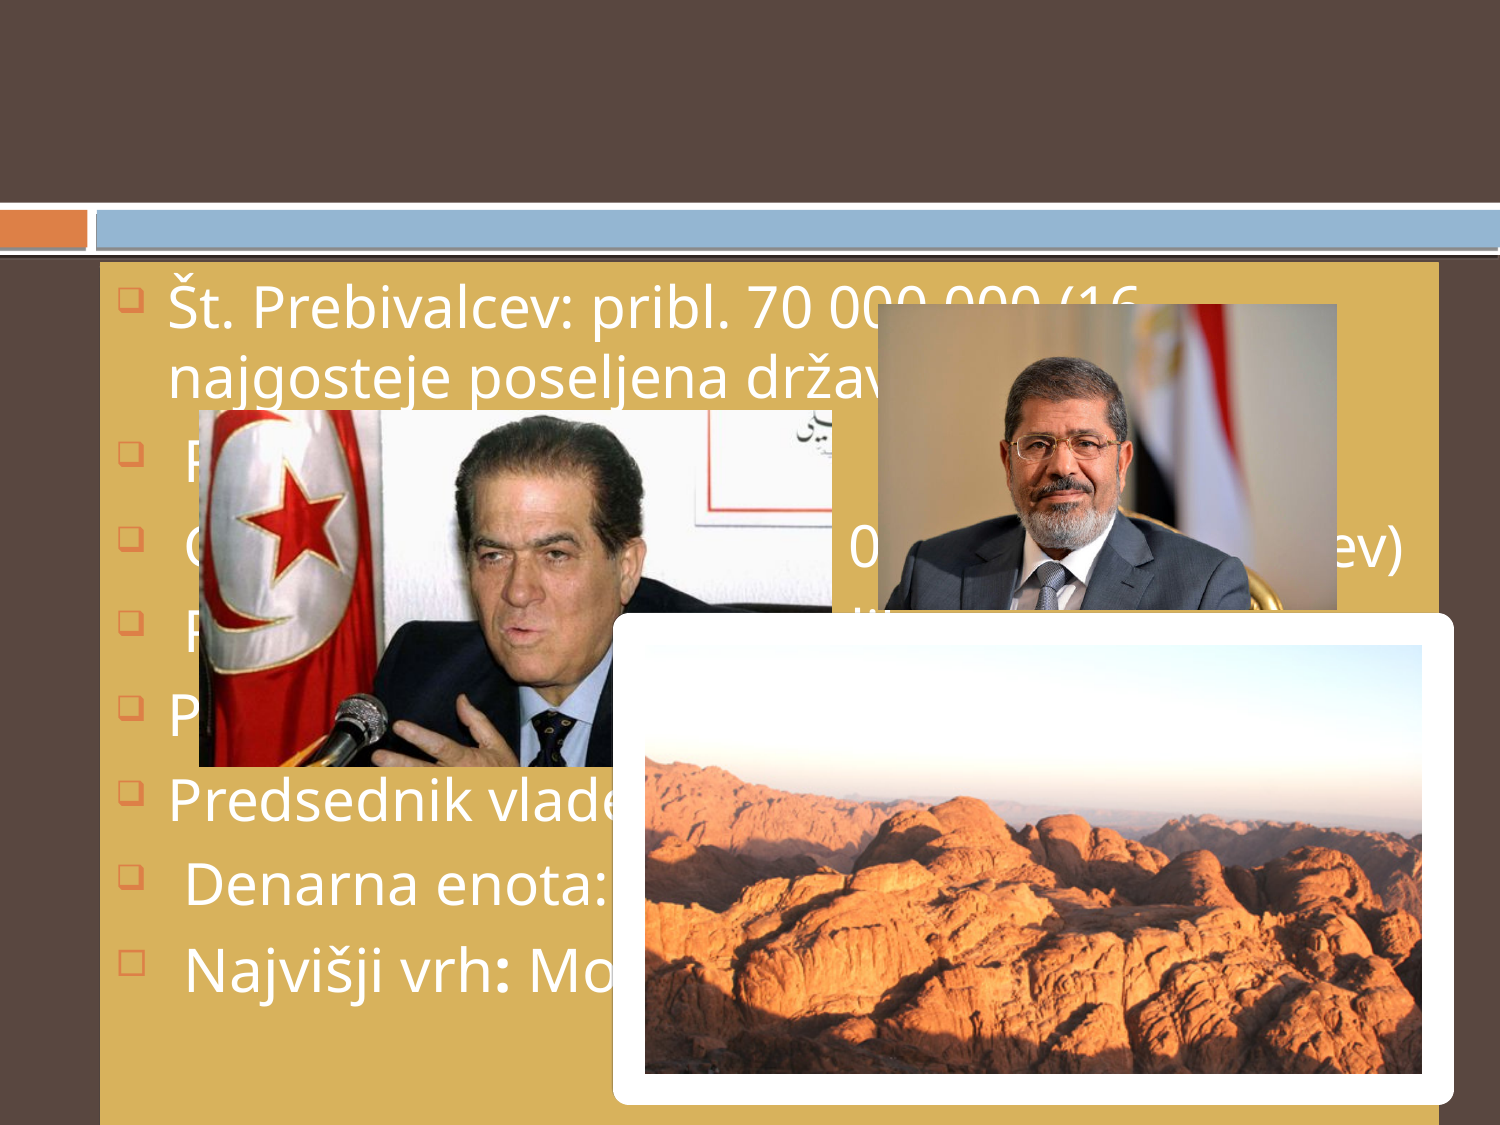

# Št. Prebivalcev: pribl. 70 000 000 (16. najgosteje poseljena država)
 Površina: 1 000 000 m²
 Glavno mesto: Kairo (17 000 000 prebivalcev)
 Politična ureditev: republika
Predsednik države: Mohamed Mursi (2012)
Predsednik vlade: Kamal-al-Ganzouri(2011)
 Denarna enota: egiptovski funt (100 piastrov)
 Najvišji vrh: Mount Catherine, 2 629 m